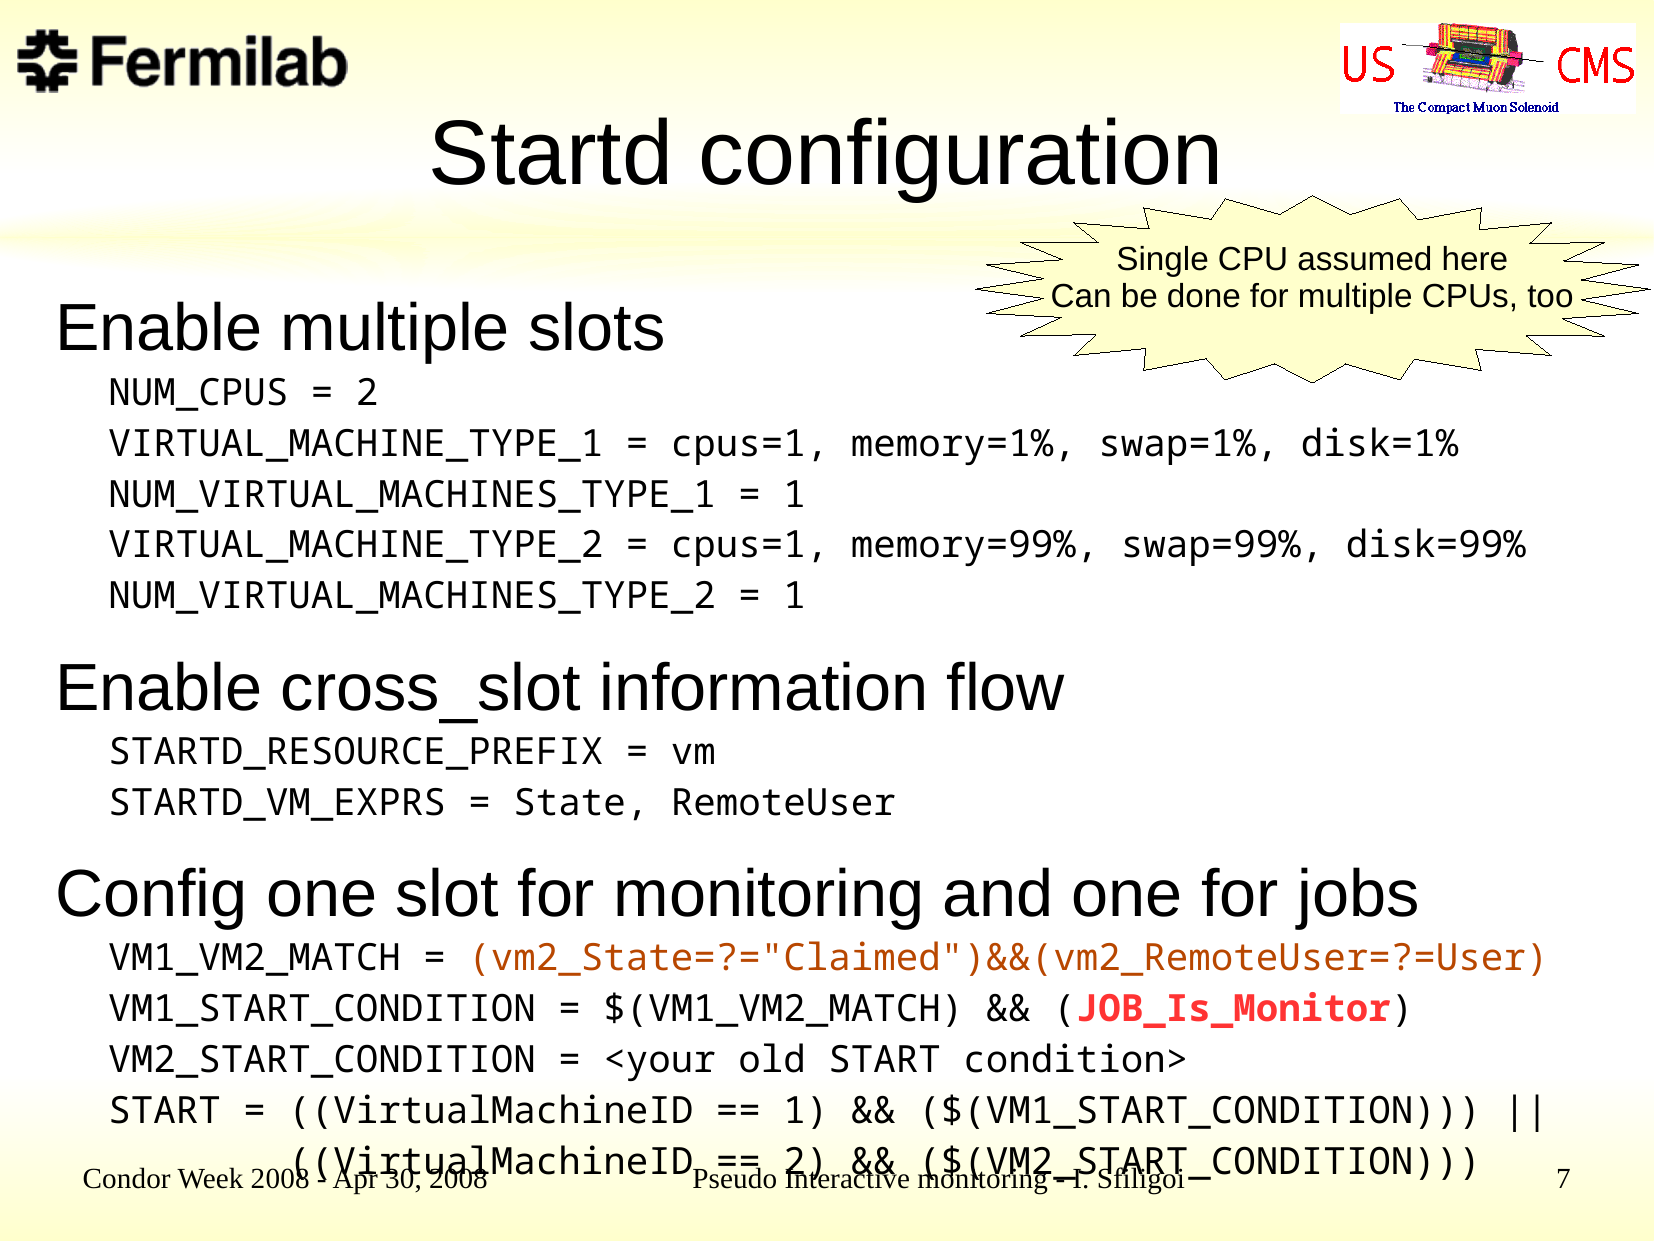

# Startd configuration
Single CPU assumed here
Can be done for multiple CPUs, too
Enable multiple slots
NUM_CPUS = 2
VIRTUAL_MACHINE_TYPE_1 = cpus=1, memory=1%, swap=1%, disk=1%
NUM_VIRTUAL_MACHINES_TYPE_1 = 1
VIRTUAL_MACHINE_TYPE_2 = cpus=1, memory=99%, swap=99%, disk=99%
NUM_VIRTUAL_MACHINES_TYPE_2 = 1
Enable cross_slot information flow
STARTD_RESOURCE_PREFIX = vm
STARTD_VM_EXPRS = State, RemoteUser
Config one slot for monitoring and one for jobs
VM1_VM2_MATCH = (vm2_State=?="Claimed")&&(vm2_RemoteUser=?=User)
VM1_START_CONDITION = $(VM1_VM2_MATCH) && (JOB_Is_Monitor)
VM2_START_CONDITION = <your old START condition>
START = ((VirtualMachineID == 1) && ($(VM1_START_CONDITION))) ||
 ((VirtualMachineID == 2) && ($(VM2_START_CONDITION)))
Condor Week 2008 - Apr 30, 2008
Pseudo Interactive monitoring - I. Sfiligoi
7